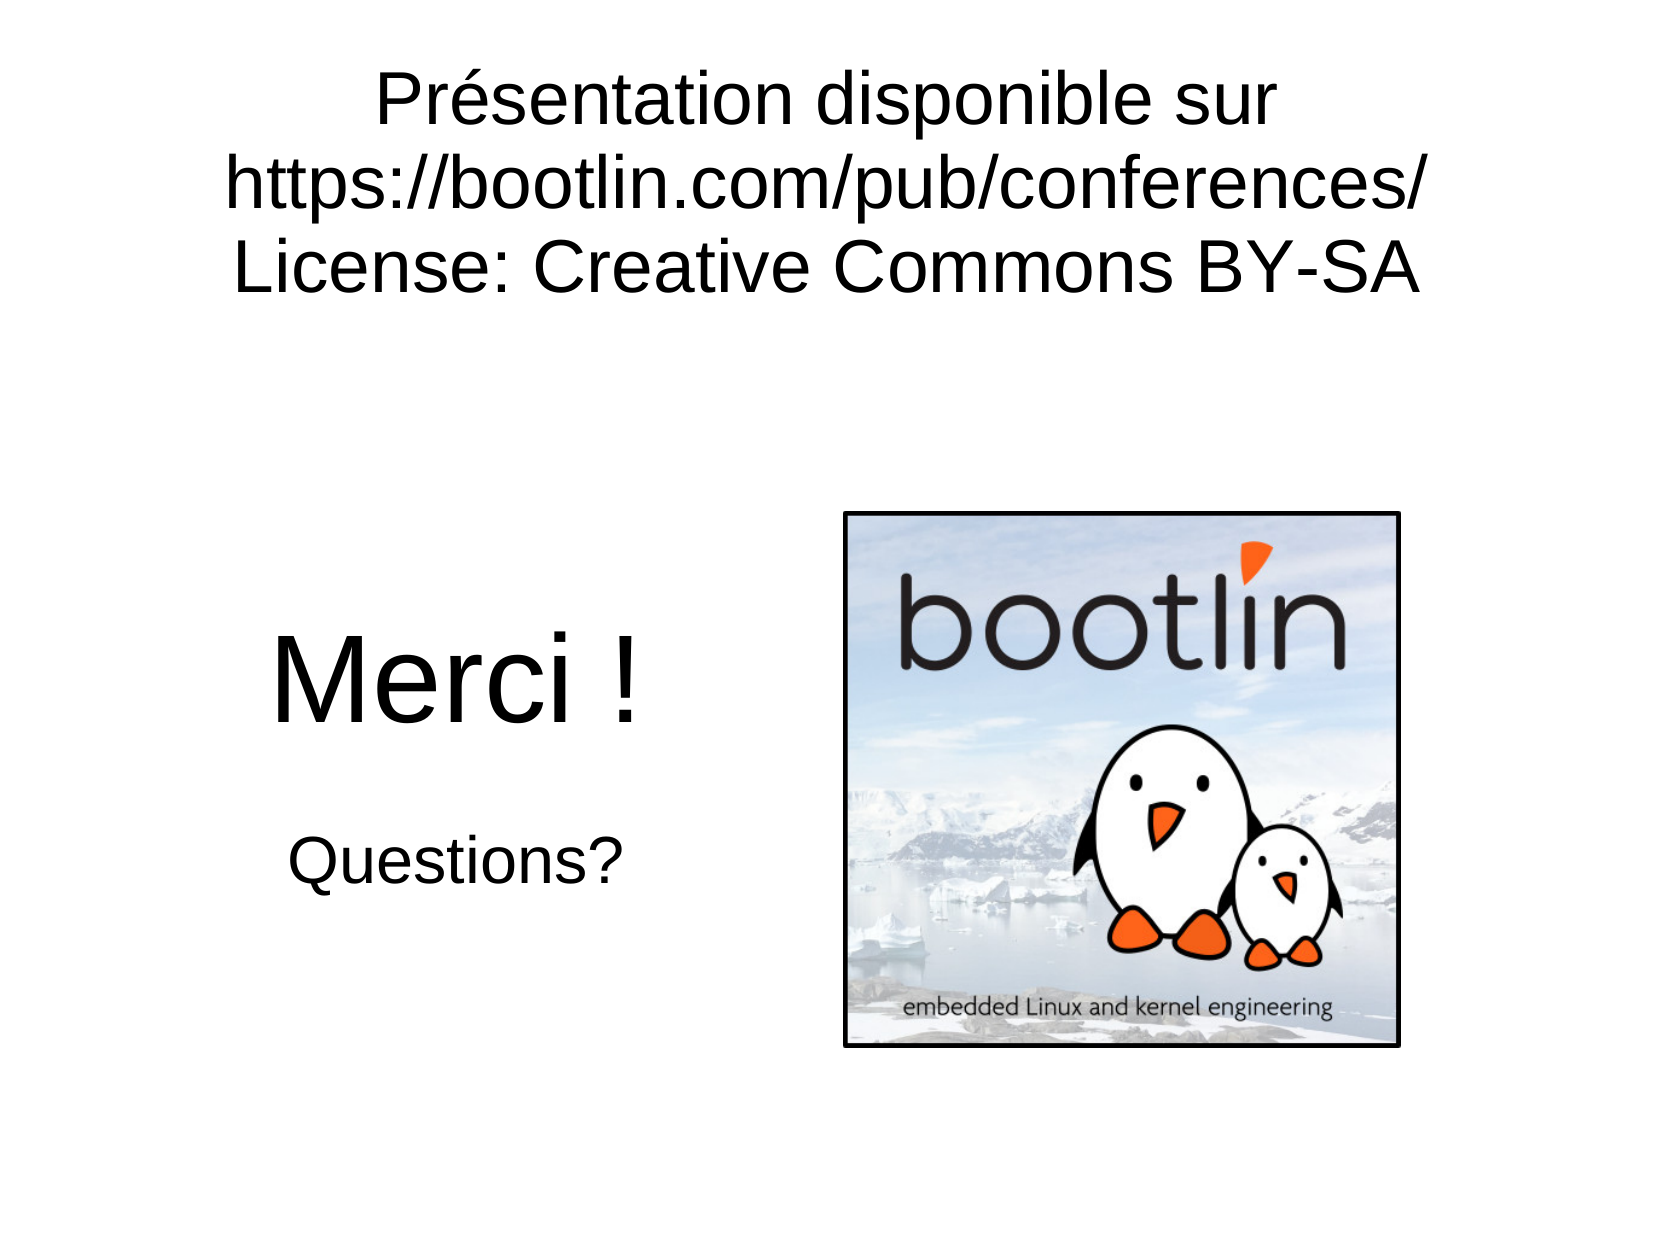

# Présentation disponible sur https://bootlin.com/pub/conferences/ License: Creative Commons BY-SA
Merci !
Questions?